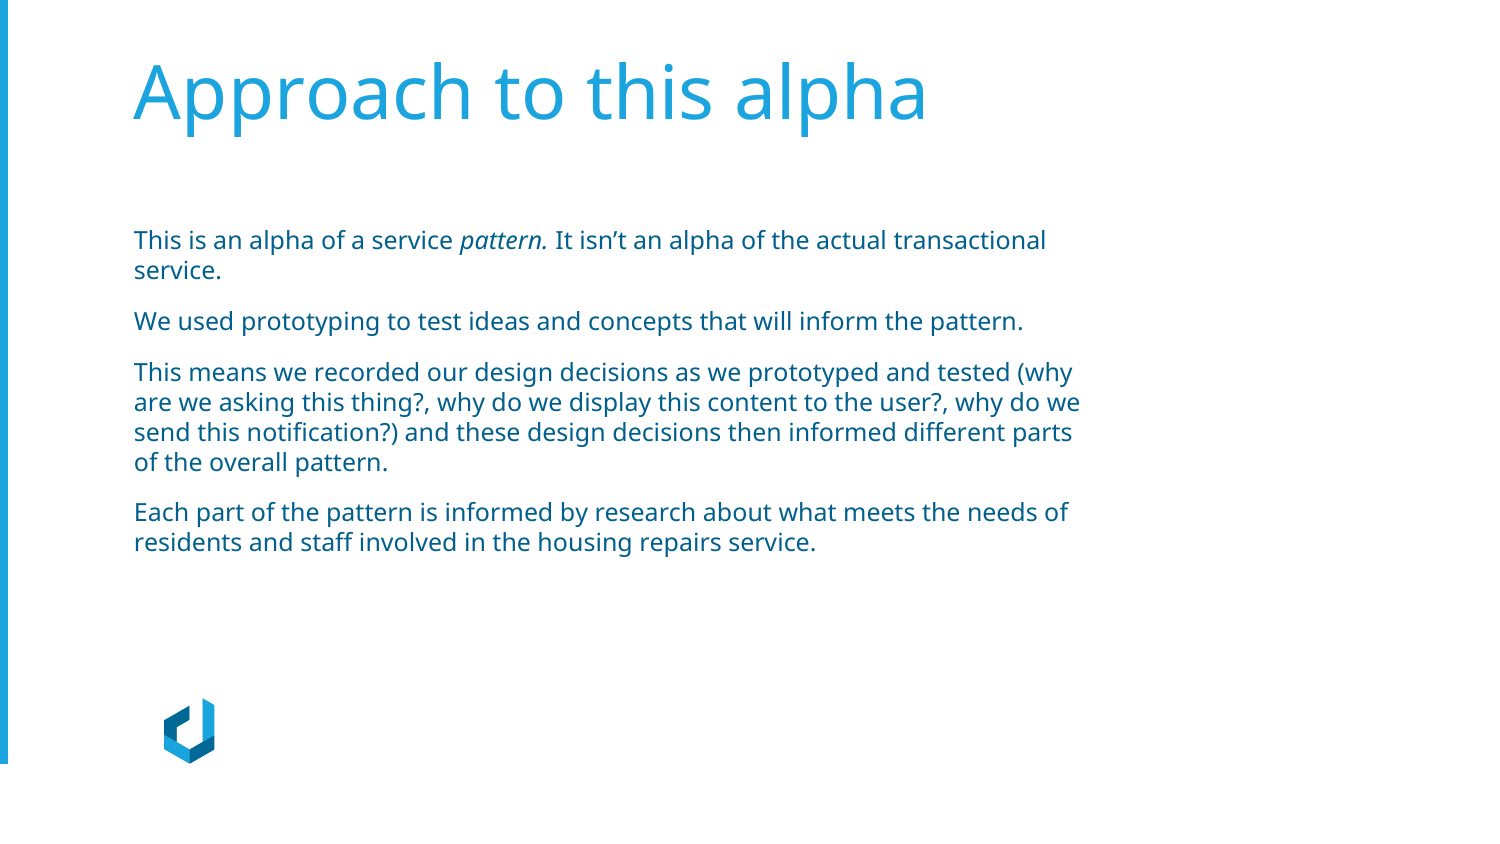

Approach to this alpha
This is an alpha of a service pattern. It isn’t an alpha of the actual transactional service.
We used prototyping to test ideas and concepts that will inform the pattern.
This means we recorded our design decisions as we prototyped and tested (why are we asking this thing?, why do we display this content to the user?, why do we send this notification?) and these design decisions then informed different parts of the overall pattern.
Each part of the pattern is informed by research about what meets the needs of residents and staff involved in the housing repairs service.